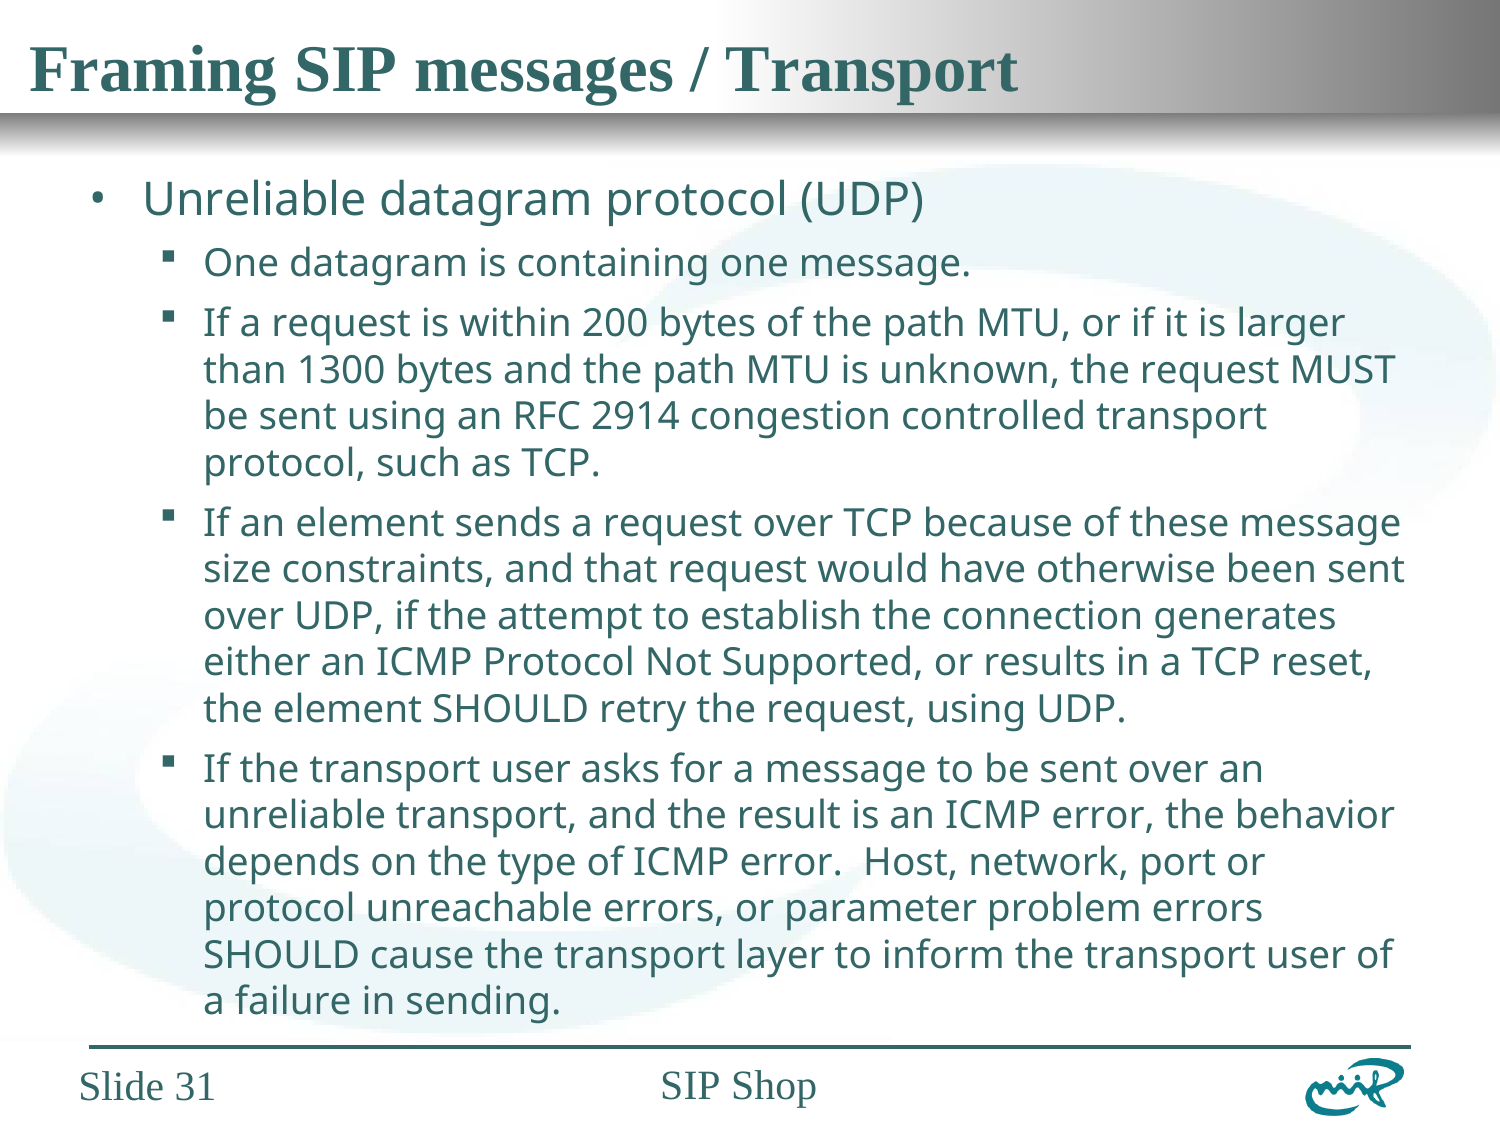

# Framing SIP messages / Transport
Unreliable datagram protocol (UDP)
One datagram is containing one message.
If a request is within 200 bytes of the path MTU, or if it is larger than 1300 bytes and the path MTU is unknown, the request MUST be sent using an RFC 2914 congestion controlled transport protocol, such as TCP.
If an element sends a request over TCP because of these message size constraints, and that request would have otherwise been sent over UDP, if the attempt to establish the connection generates either an ICMP Protocol Not Supported, or results in a TCP reset, the element SHOULD retry the request, using UDP.
If the transport user asks for a message to be sent over an unreliable transport, and the result is an ICMP error, the behavior depends on the type of ICMP error. Host, network, port or protocol unreachable errors, or parameter problem errors SHOULD cause the transport layer to inform the transport user of a failure in sending.
31